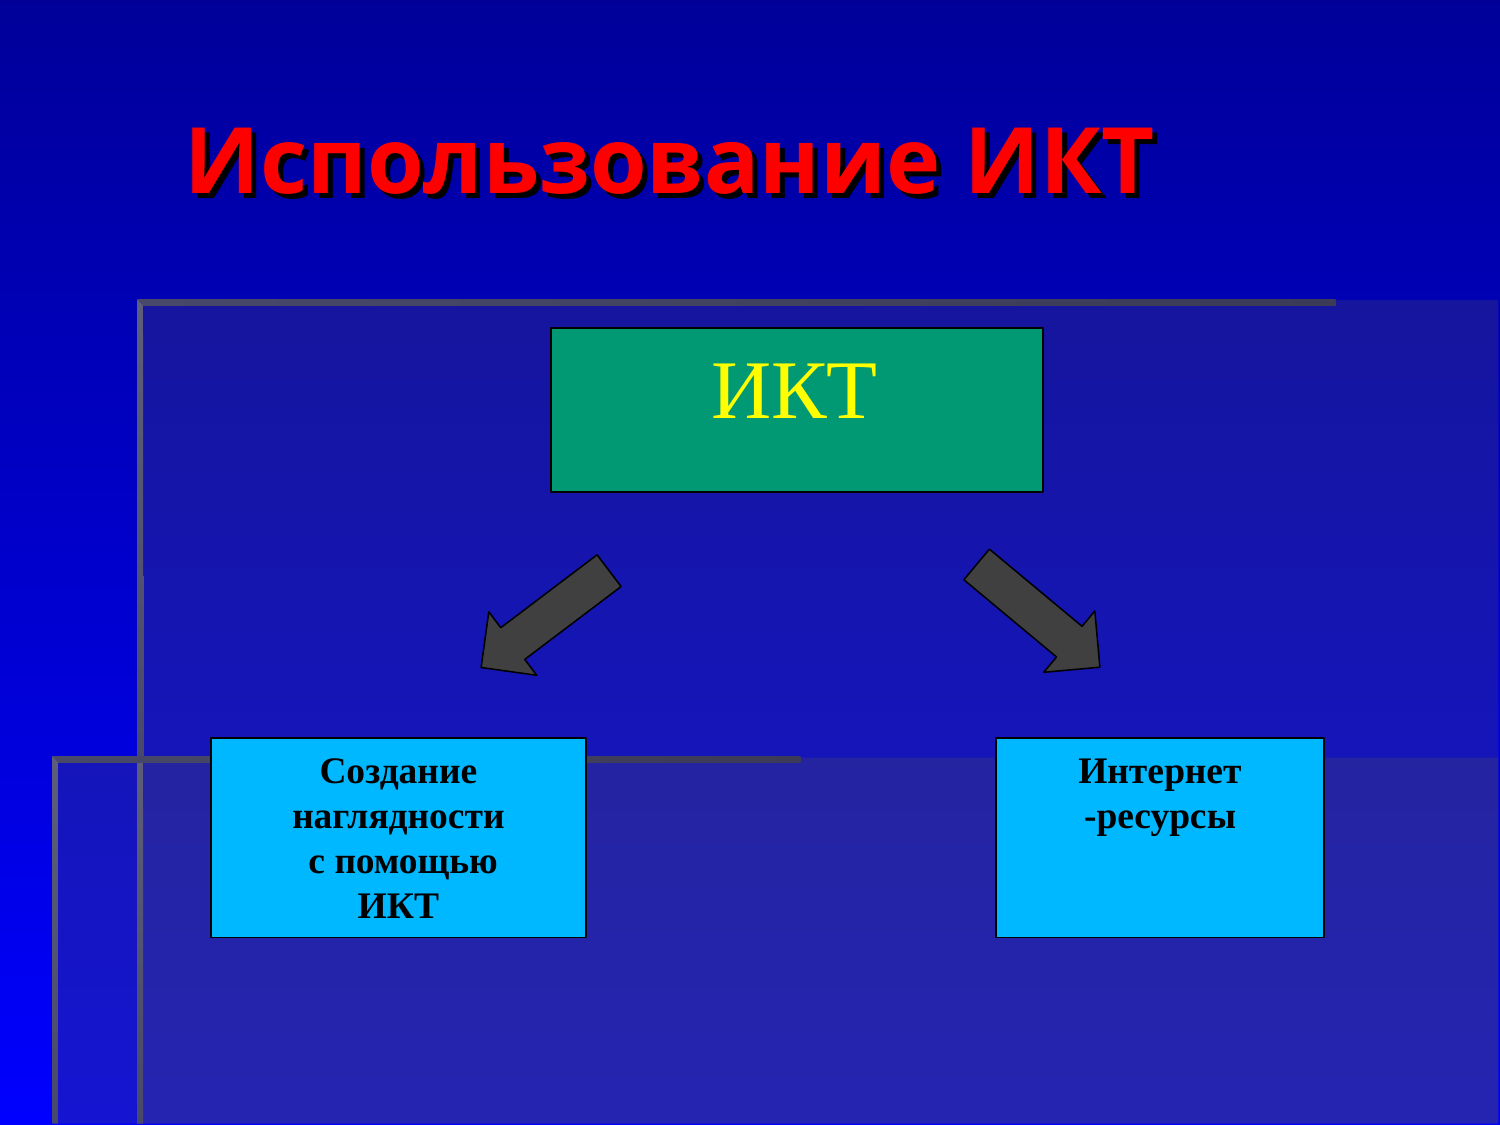

# Использование ИКТ
 ИКТ
Создание
наглядности
 с помощью
ИКТ
Интернет
-ресурсы